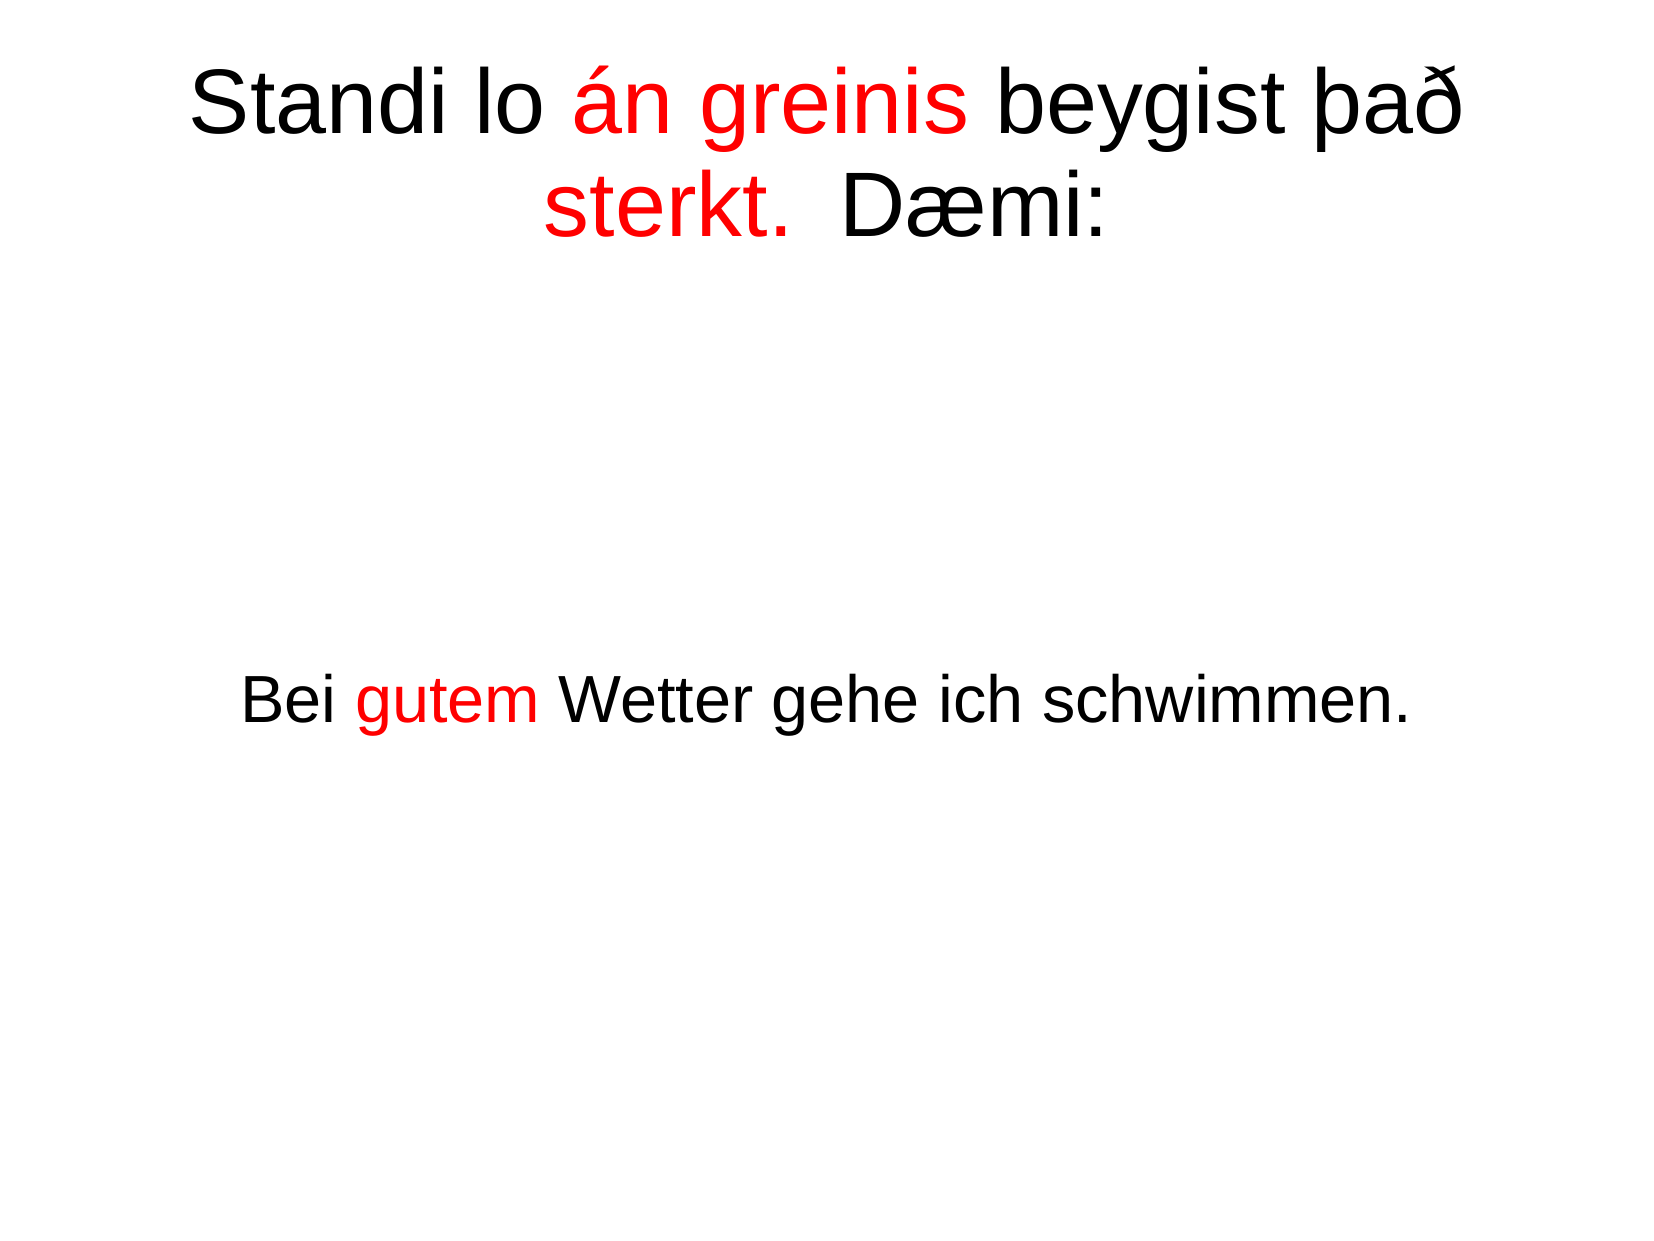

# Standi lo án greinis beygist það sterkt.	Dæmi:
Bei gutem Wetter gehe ich schwimmen.